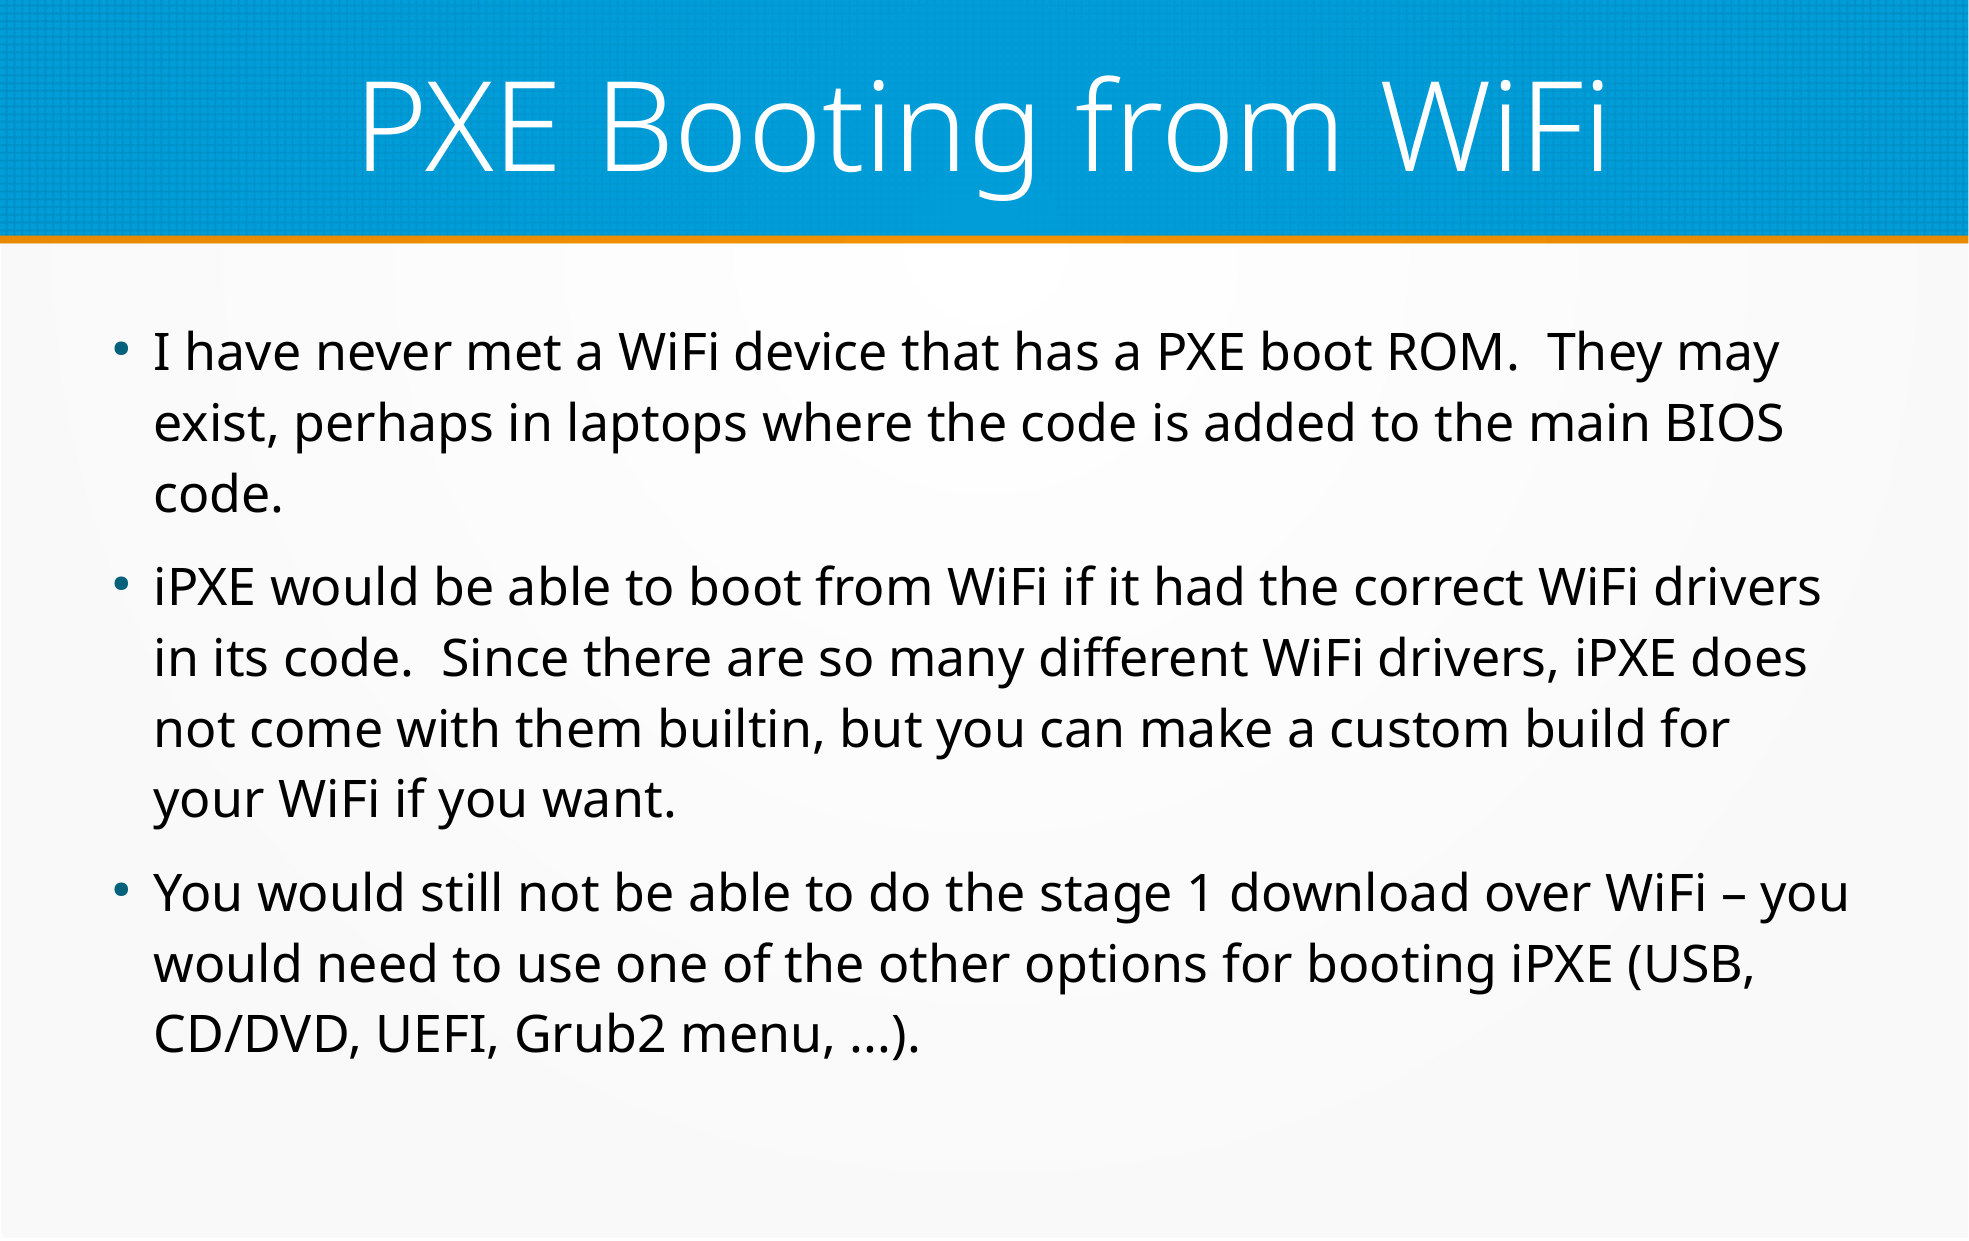

# PXE Booting from WiFi
I have never met a WiFi device that has a PXE boot ROM. They may exist, perhaps in laptops where the code is added to the main BIOS code.
iPXE would be able to boot from WiFi if it had the correct WiFi drivers in its code. Since there are so many different WiFi drivers, iPXE does not come with them builtin, but you can make a custom build for your WiFi if you want.
You would still not be able to do the stage 1 download over WiFi – you would need to use one of the other options for booting iPXE (USB, CD/DVD, UEFI, Grub2 menu, ...).